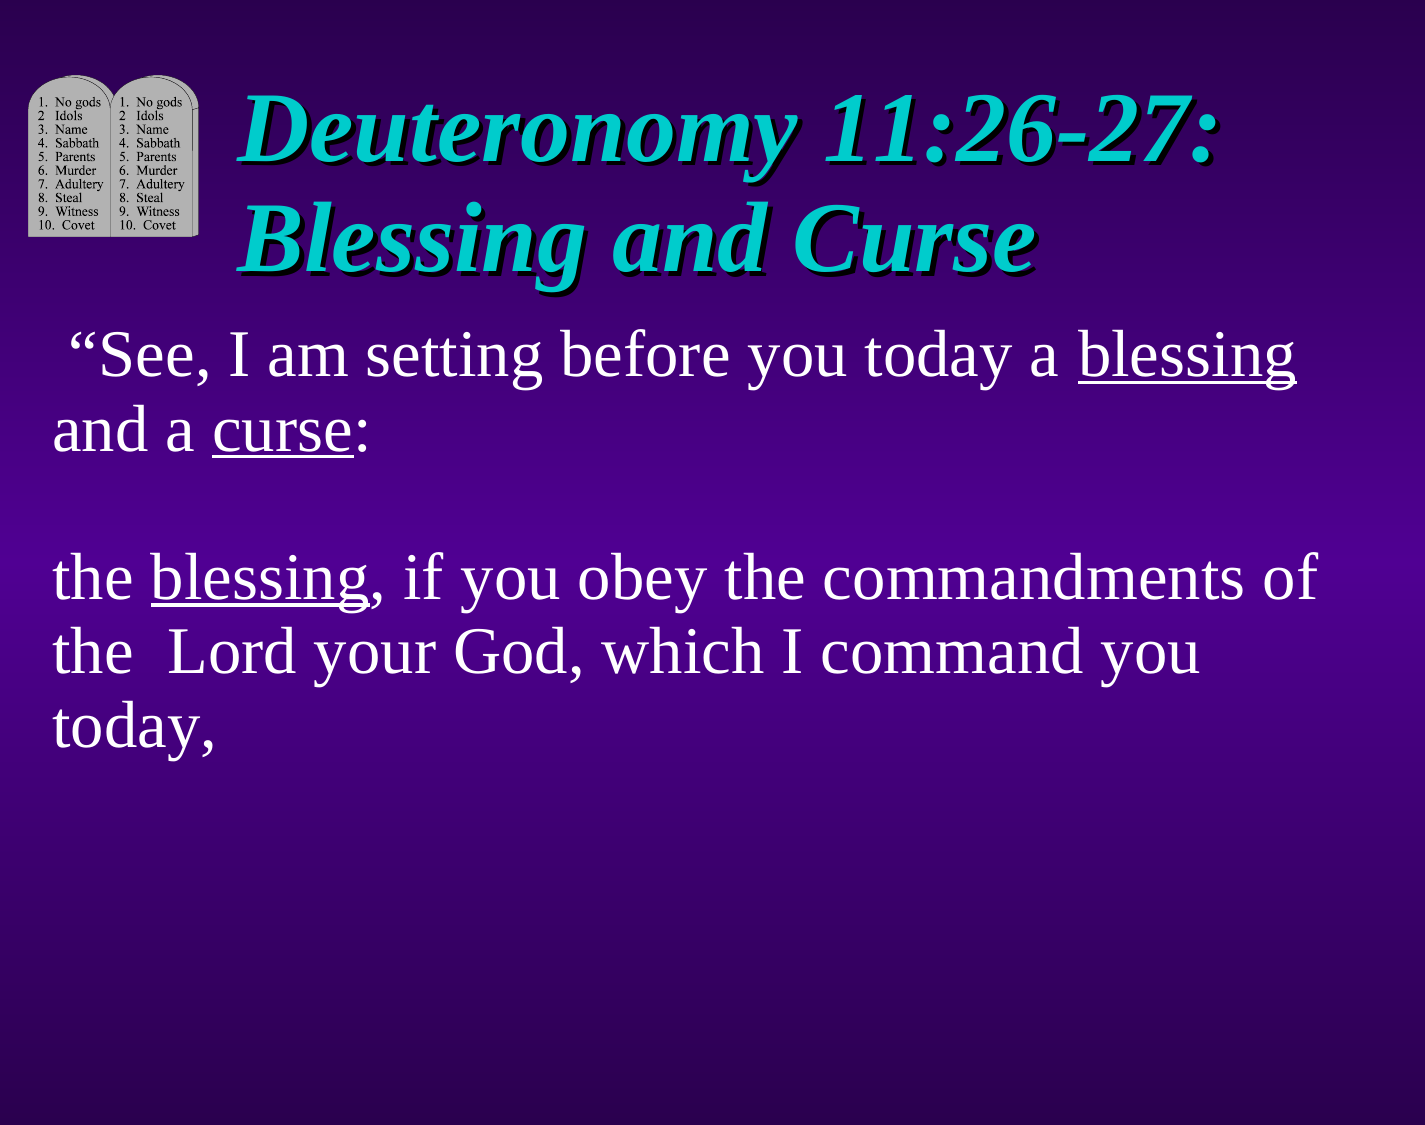

# Deuteronomy 11:26-27: Blessing and Curse
 “See, I am setting before you today a blessing and a curse:
the blessing, if you obey the commandments of the Lord your God, which I command you today,